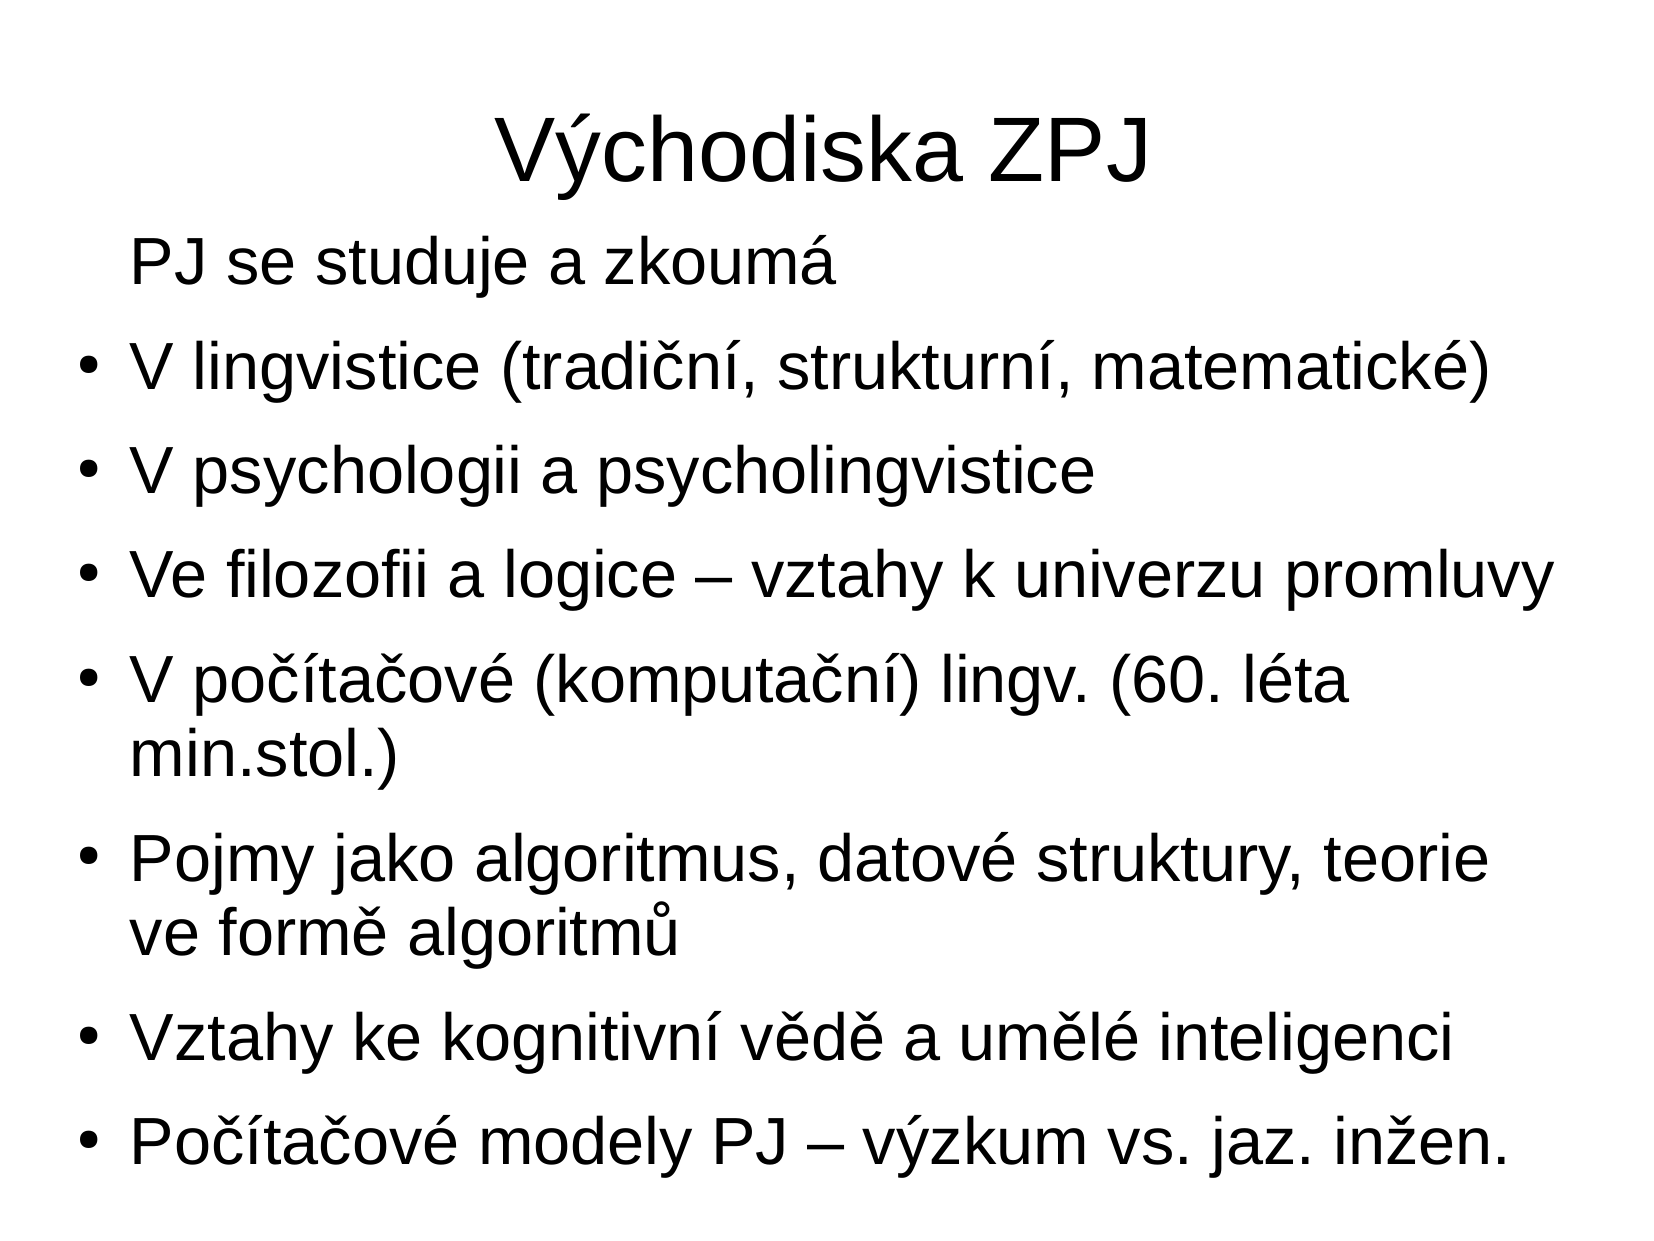

# Východiska ZPJ
PJ se studuje a zkoumá
V lingvistice (tradiční, strukturní, matematické)
V psychologii a psycholingvistice
Ve filozofii a logice – vztahy k univerzu promluvy
V počítačové (komputační) lingv. (60. léta min.stol.)
Pojmy jako algoritmus, datové struktury, teorie ve formě algoritmů
Vztahy ke kognitivní vědě a umělé inteligenci
Počítačové modely PJ – výzkum vs. jaz. inžen.